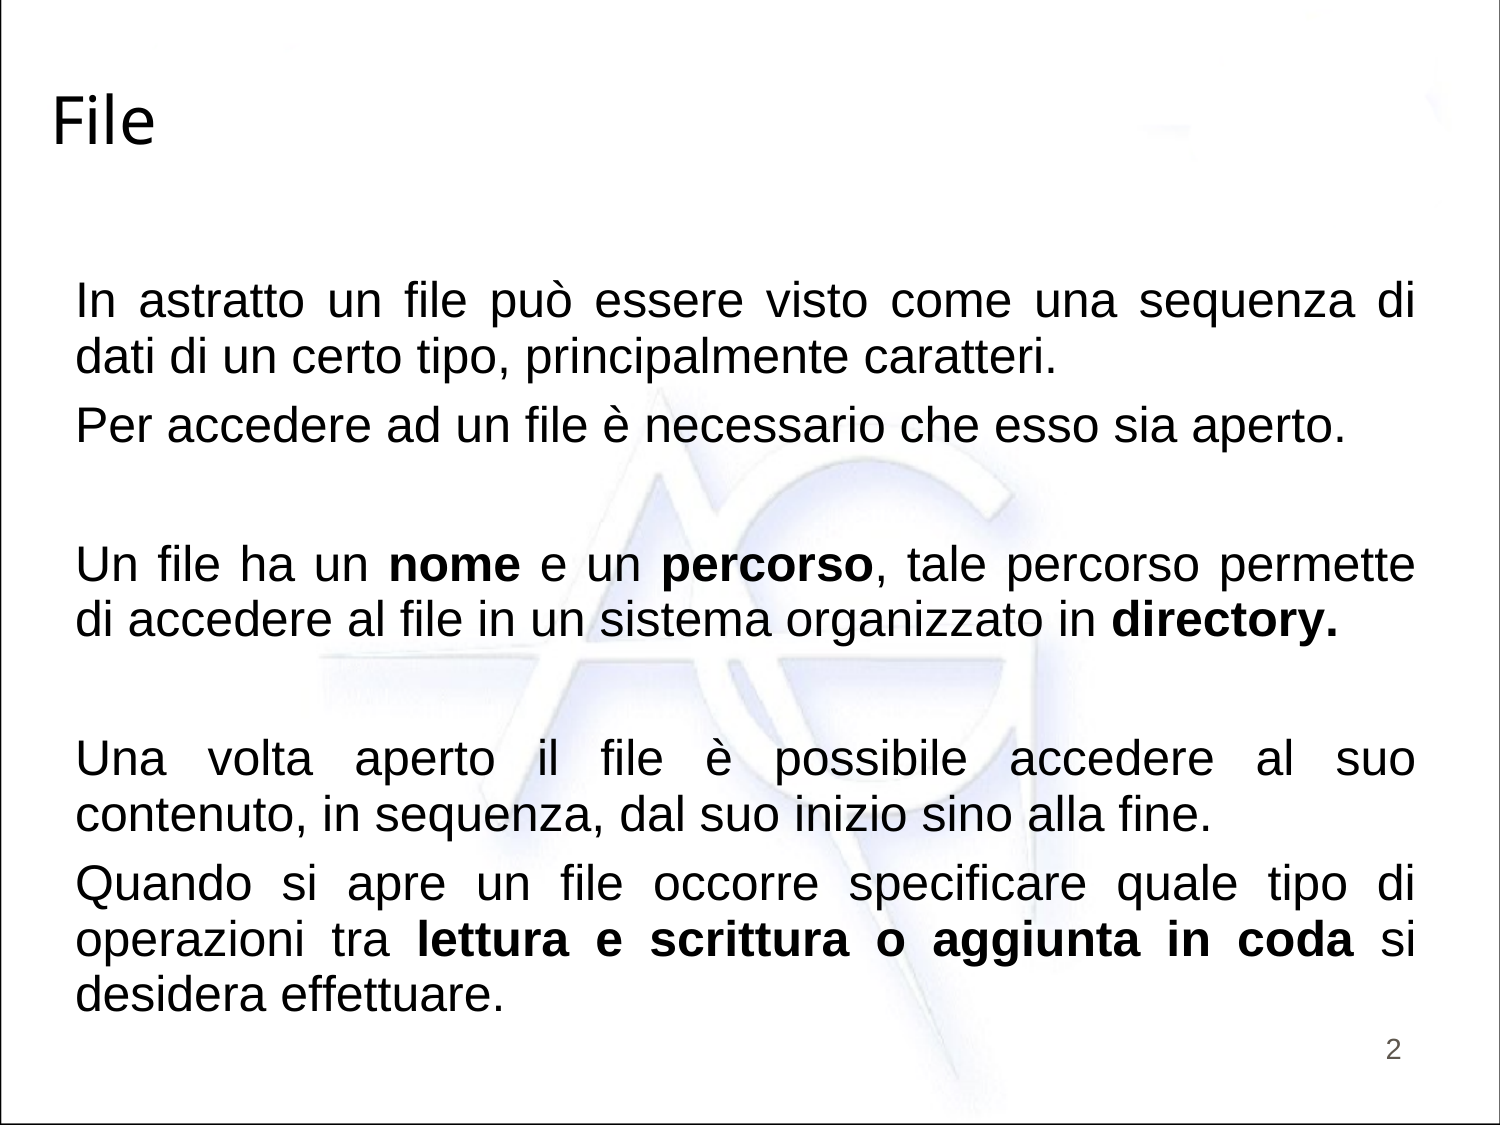

# File
In astratto un file può essere visto come una sequenza di dati di un certo tipo, principalmente caratteri.
Per accedere ad un file è necessario che esso sia aperto.
Un file ha un nome e un percorso, tale percorso permette di accedere al file in un sistema organizzato in directory.
Una volta aperto il file è possibile accedere al suo contenuto, in sequenza, dal suo inizio sino alla fine.
Quando si apre un file occorre specificare quale tipo di operazioni tra lettura e scrittura o aggiunta in coda si desidera effettuare.
2